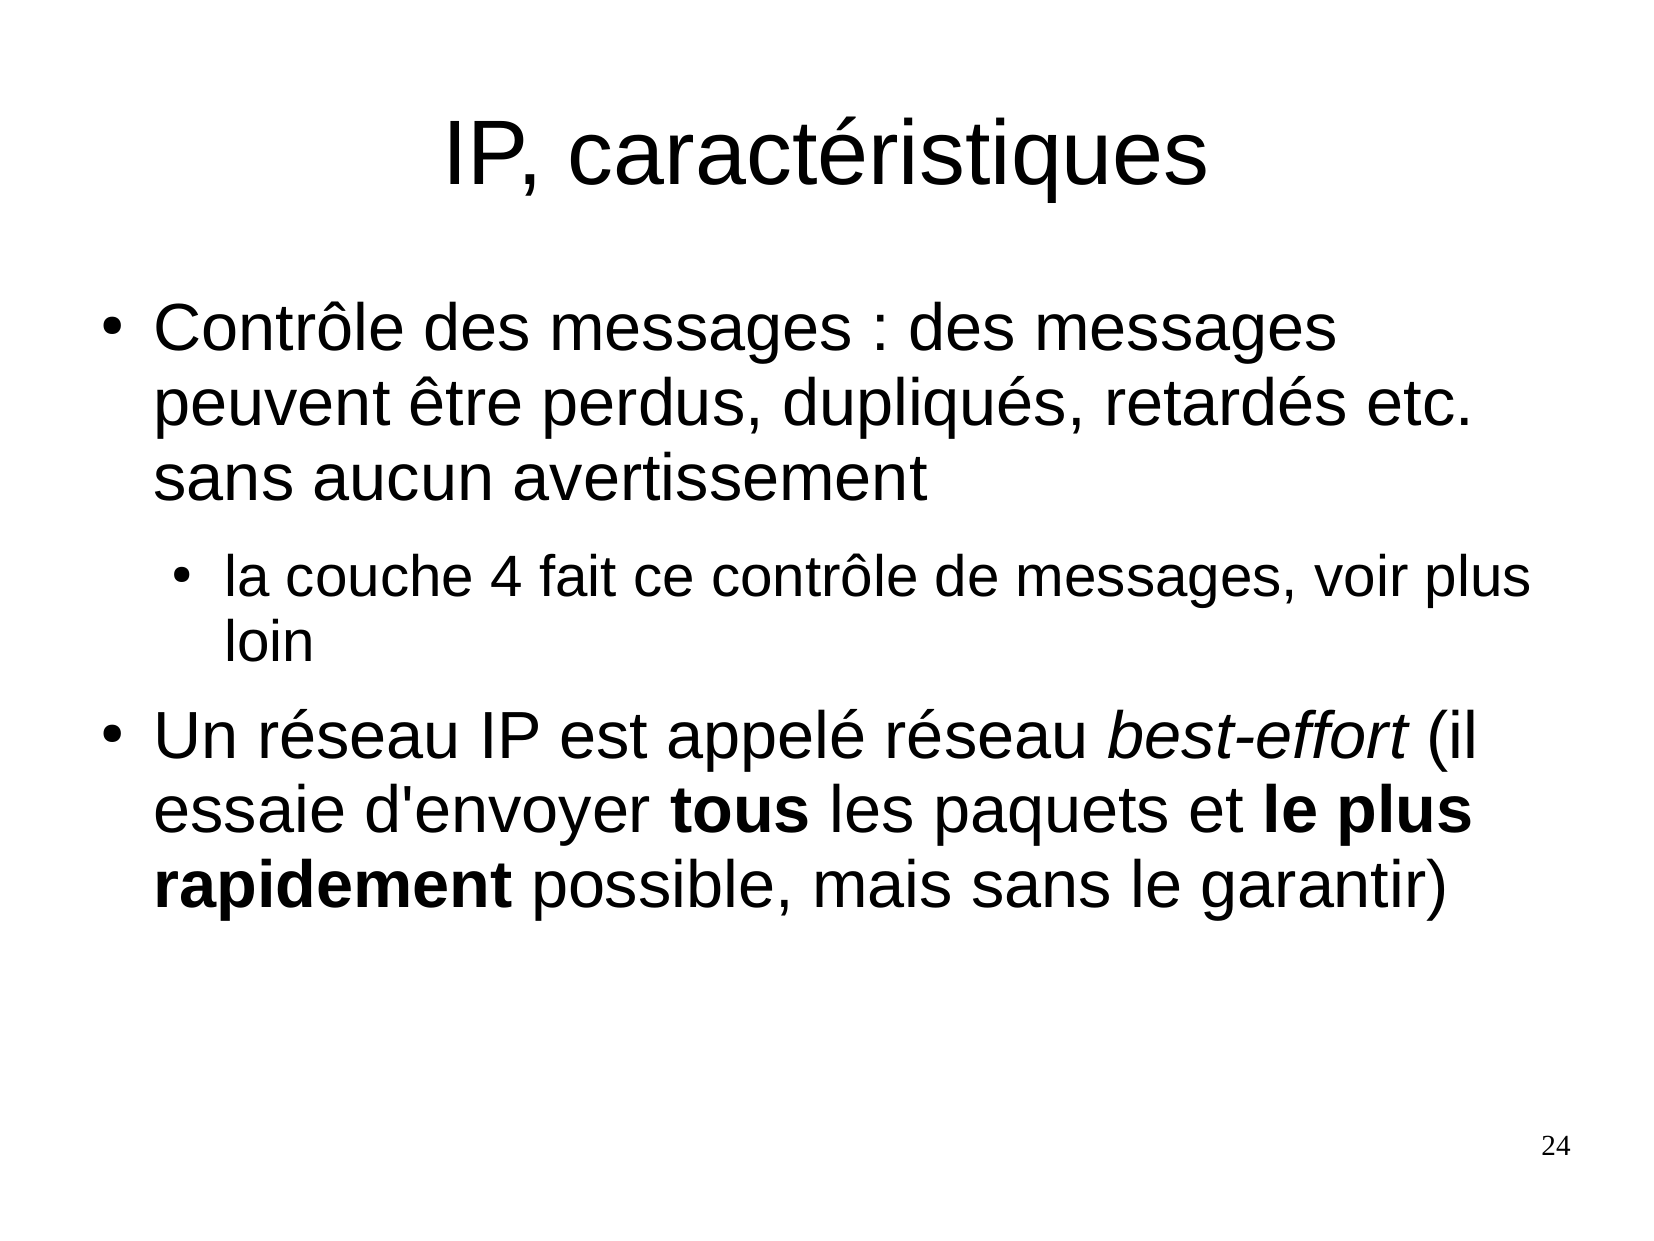

# IP, caractéristiques
Contrôle des messages : des messages peuvent être perdus, dupliqués, retardés etc. sans aucun avertissement
la couche 4 fait ce contrôle de messages, voir plus loin
Un réseau IP est appelé réseau best-effort (il essaie d'envoyer tous les paquets et le plus rapidement possible, mais sans le garantir)
24